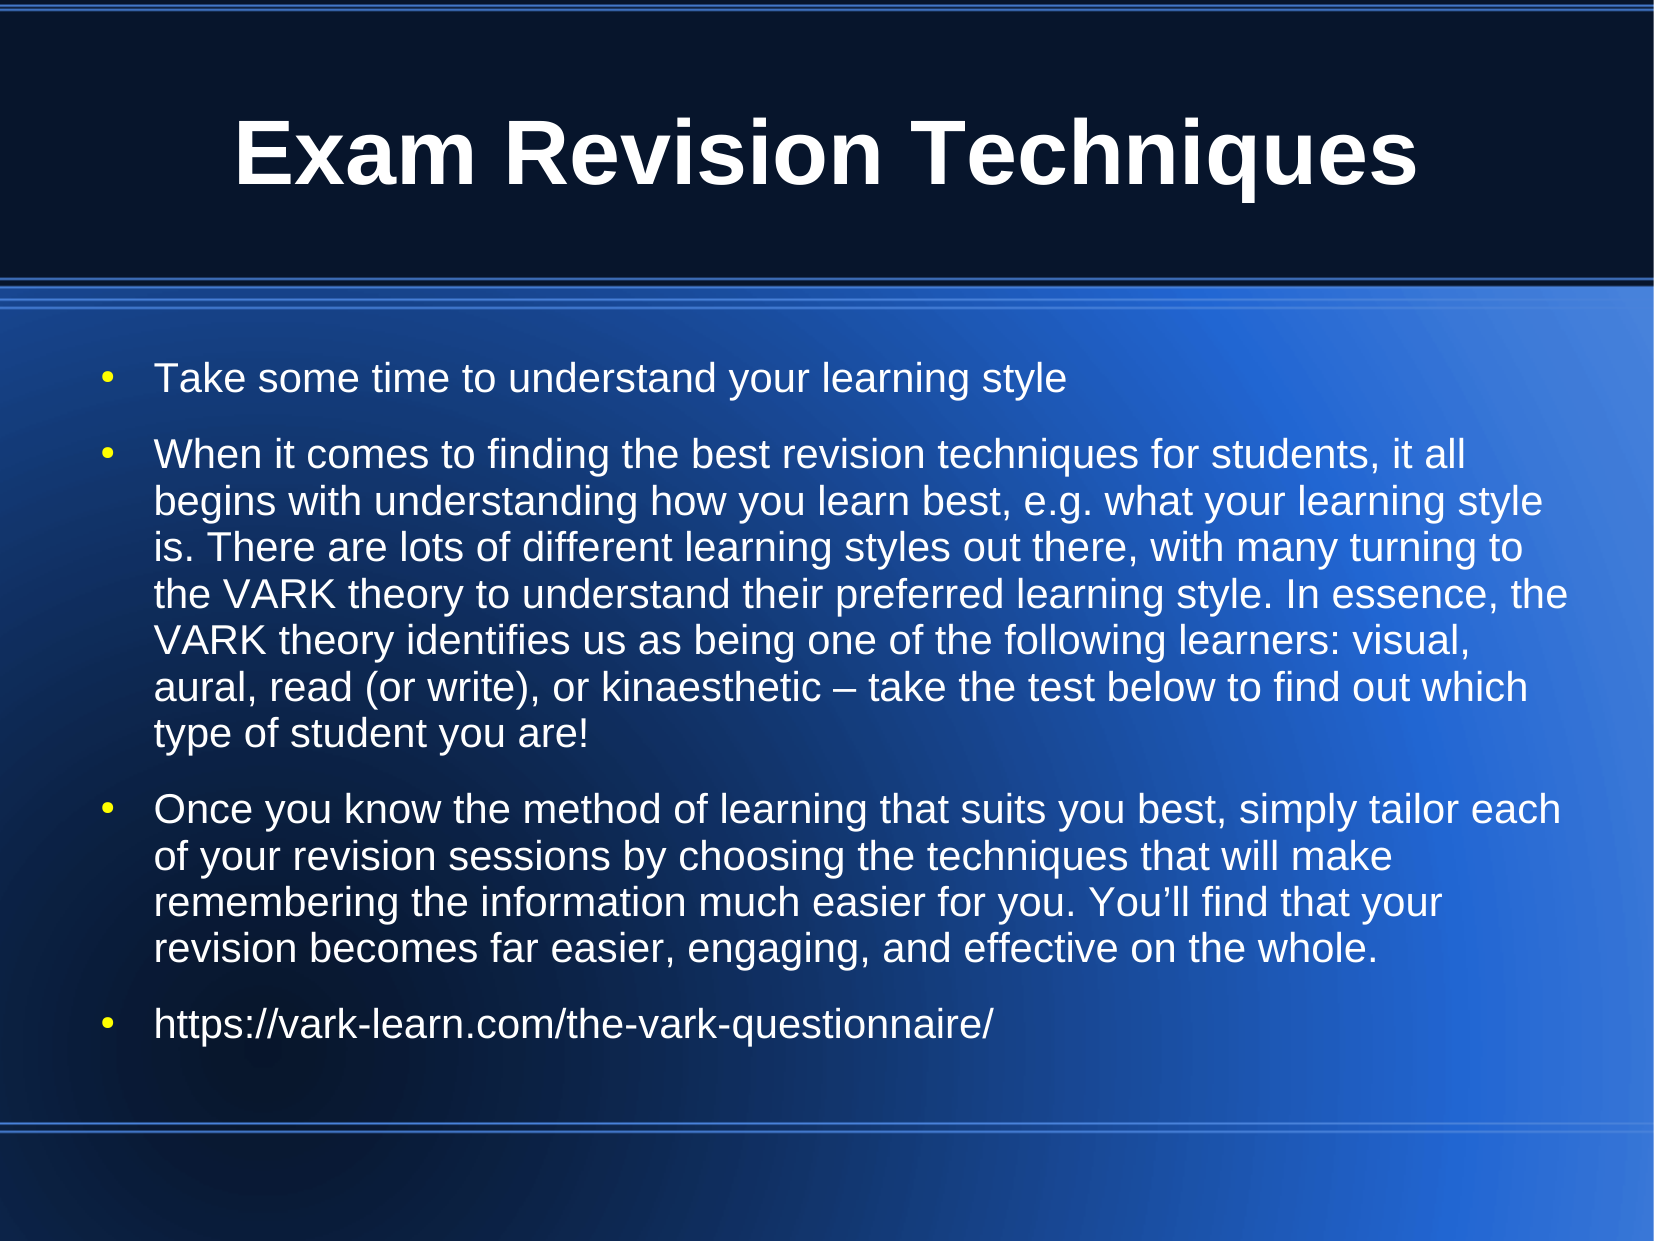

# Exam Revision Techniques
Take some time to understand your learning style
When it comes to finding the best revision techniques for students, it all begins with understanding how you learn best, e.g. what your learning style is. There are lots of different learning styles out there, with many turning to the VARK theory to understand their preferred learning style. In essence, the VARK theory identifies us as being one of the following learners: visual, aural, read (or write), or kinaesthetic – take the test below to find out which type of student you are!
Once you know the method of learning that suits you best, simply tailor each of your revision sessions by choosing the techniques that will make remembering the information much easier for you. You’ll find that your revision becomes far easier, engaging, and effective on the whole.
https://vark-learn.com/the-vark-questionnaire/